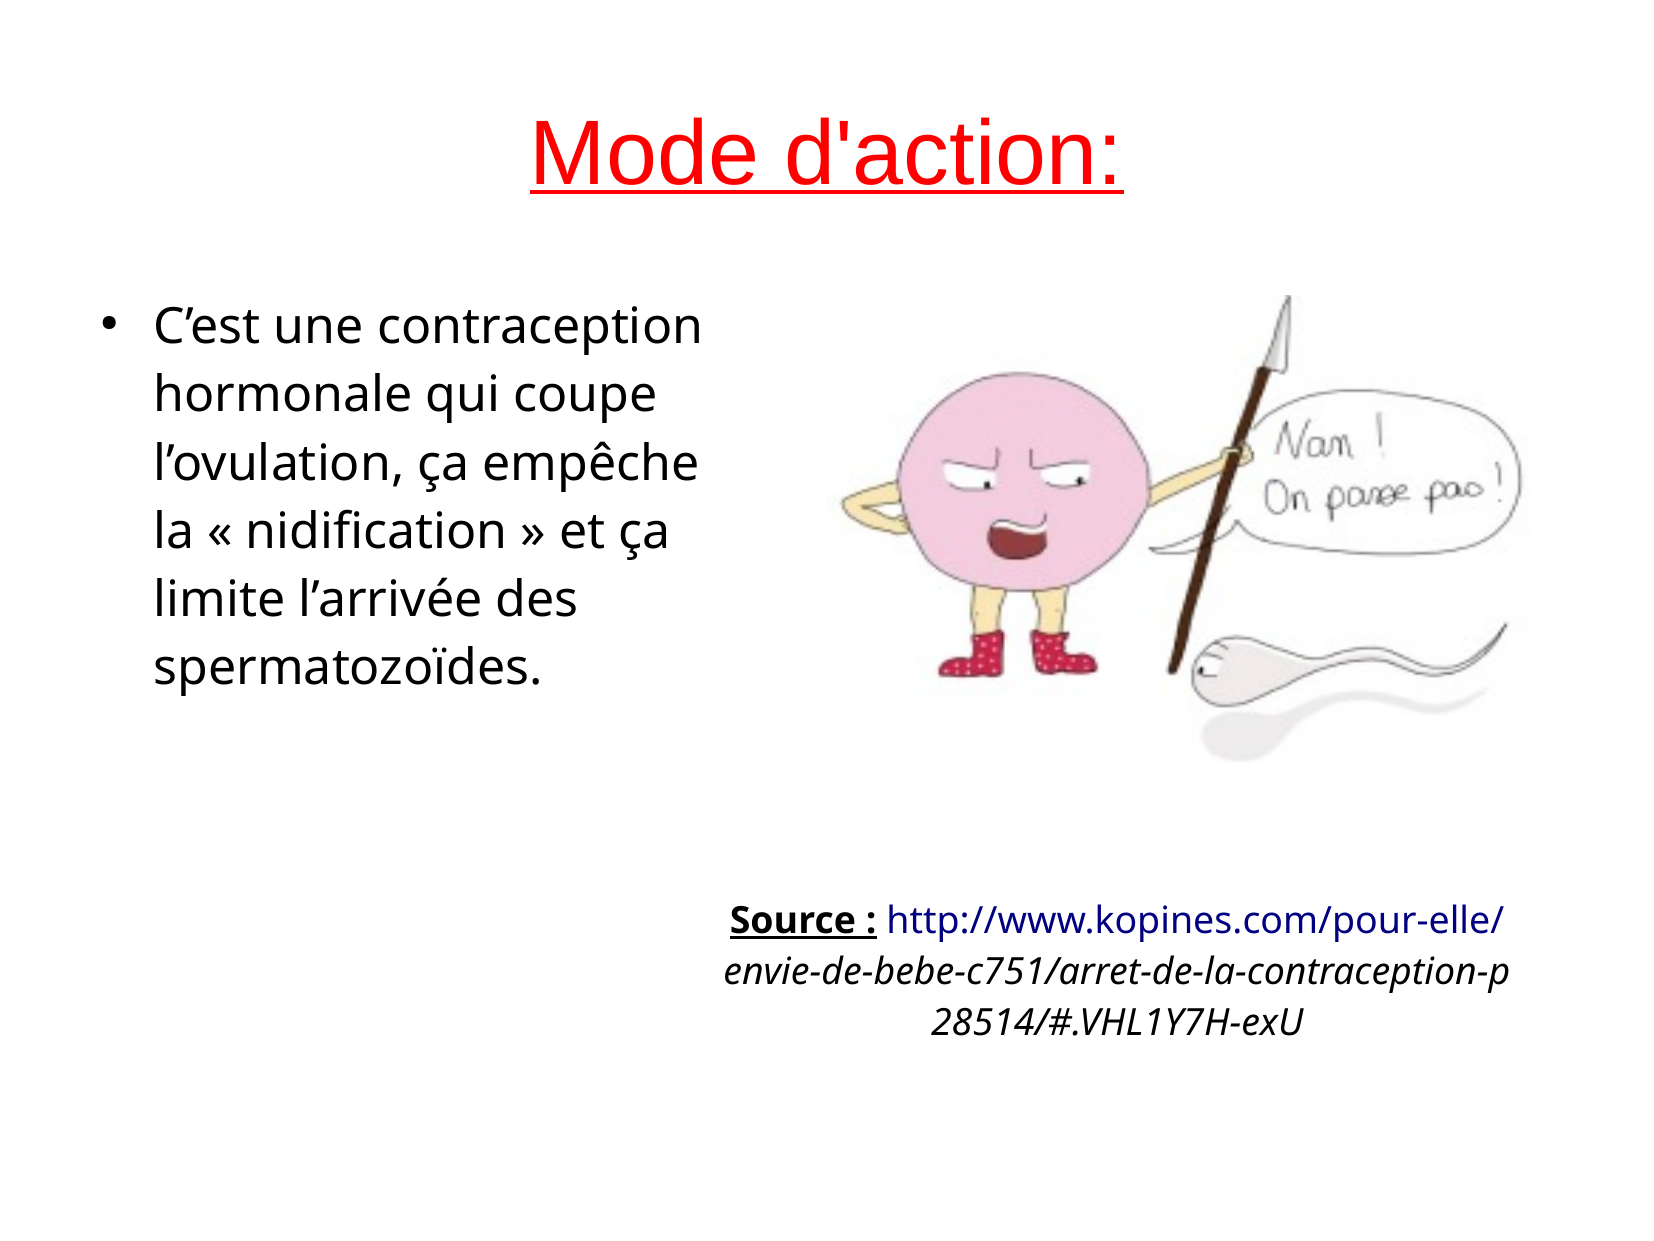

# Mode d'action:
C’est une contraception hormonale qui coupe l’ovulation, ça empêche la « nidification » et ça limite l’arrivée des spermatozoïdes.
Source : http://www.kopines.com/pour-elle/
envie-de-bebe-c751/arret-de-la-contraception-p
28514/#.VHL1Y7H-exU